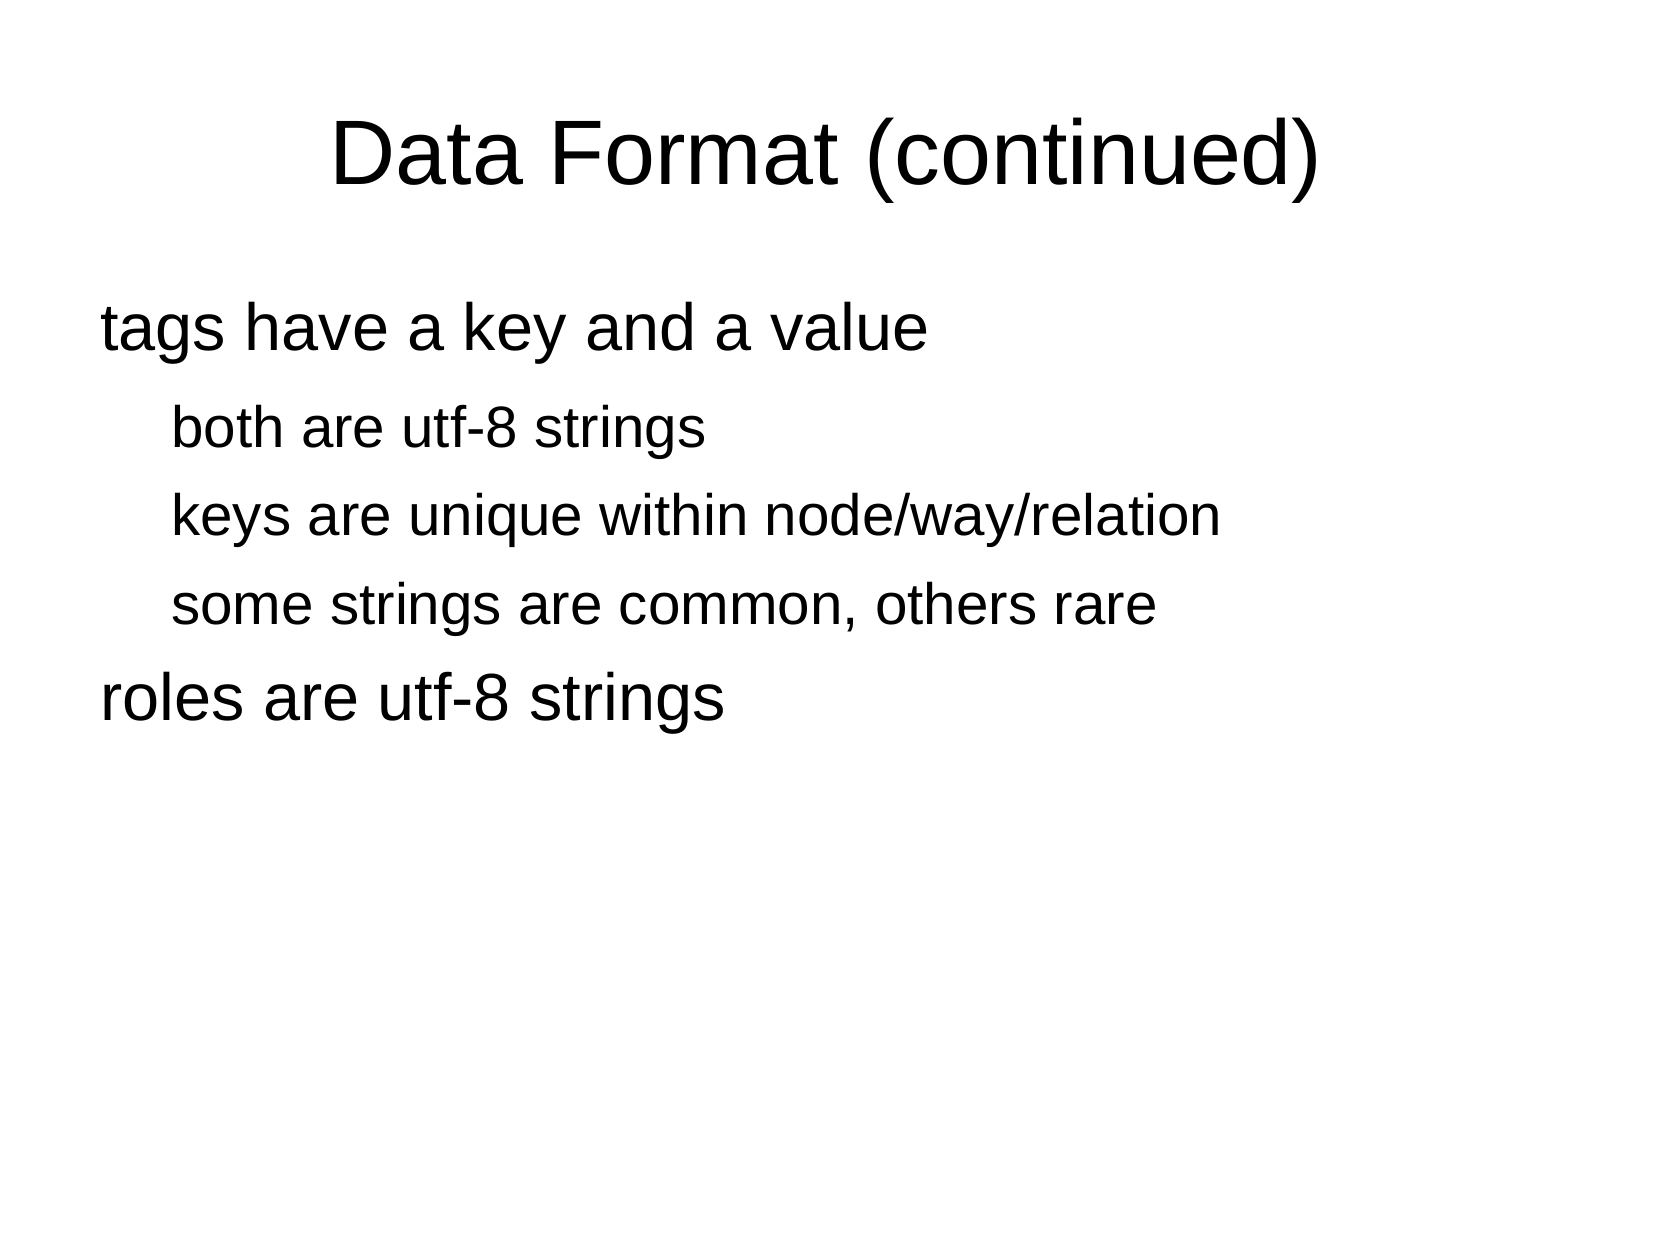

# Data Format (continued)
tags have a key and a value
both are utf-8 strings
keys are unique within node/way/relation
some strings are common, others rare
roles are utf-8 strings